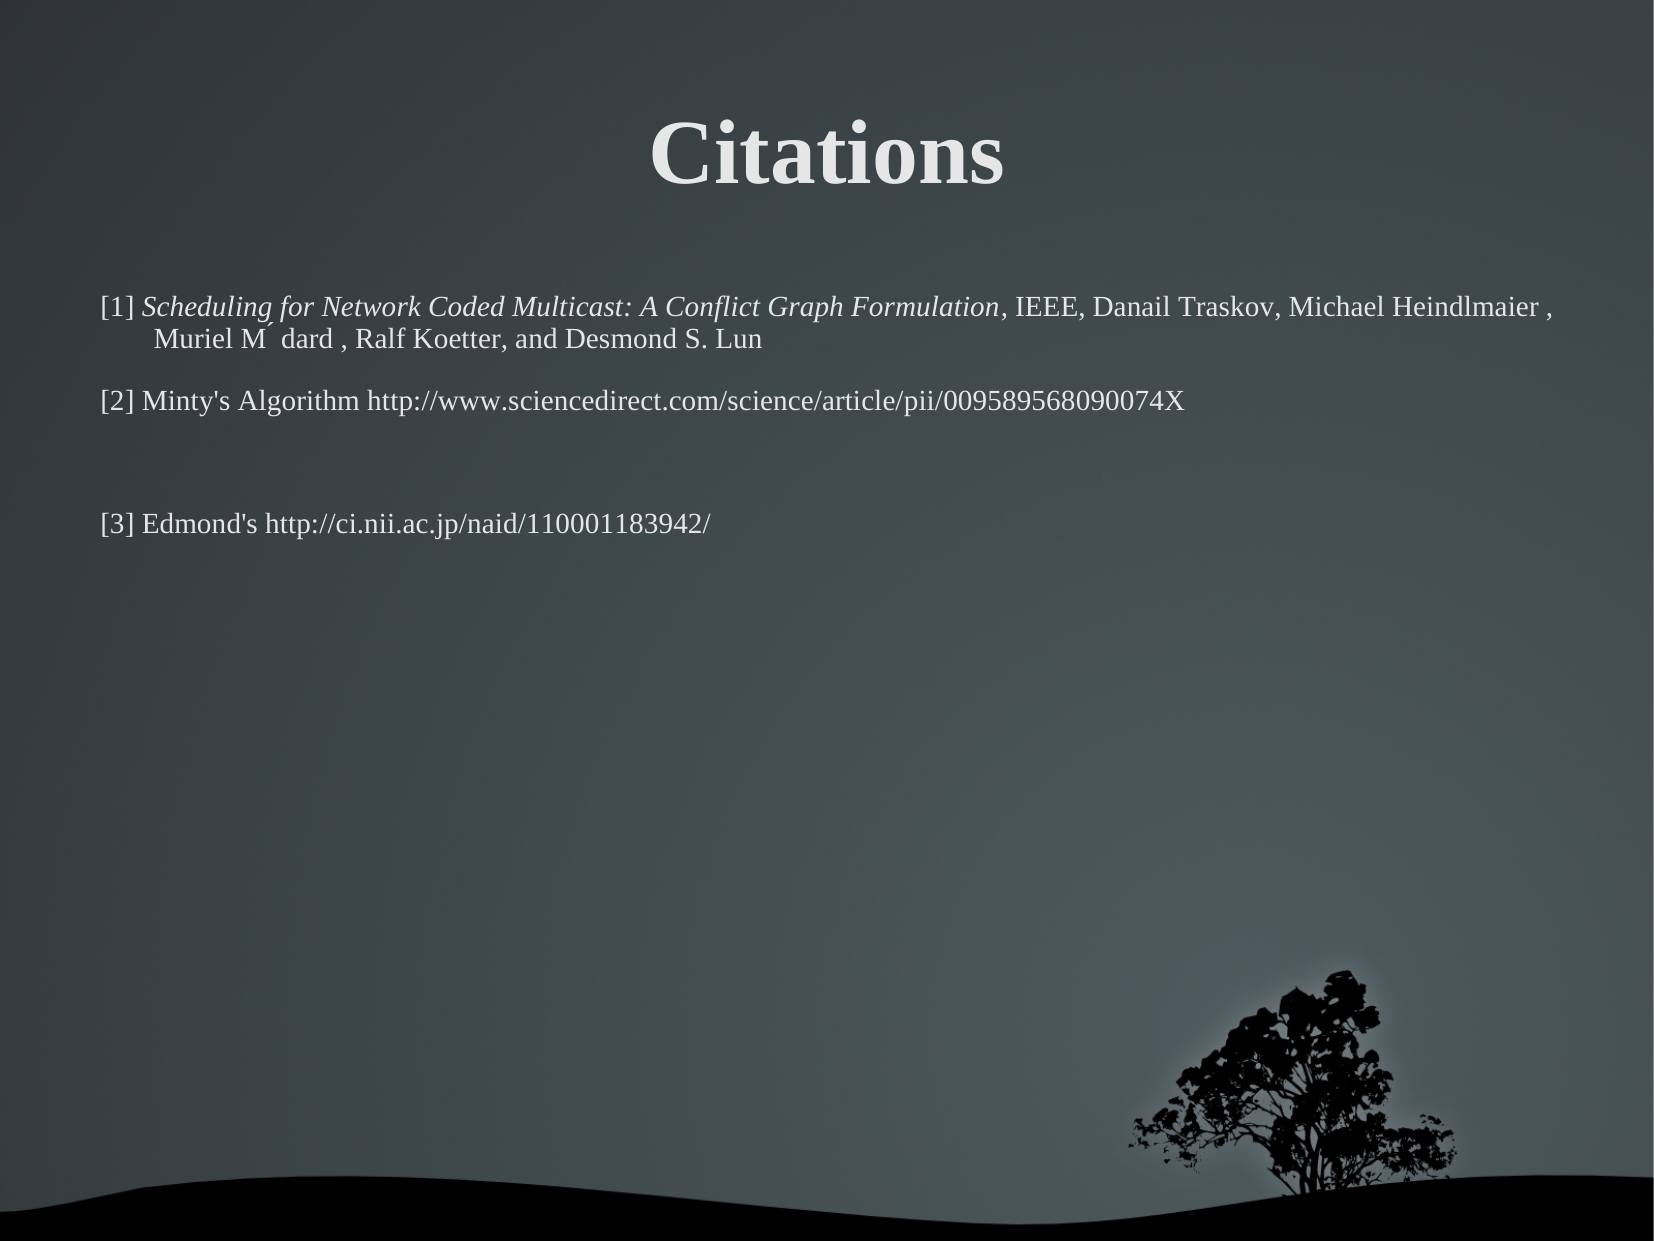

# Citations
[1] Scheduling for Network Coded Multicast: A Conflict Graph Formulation, IEEE, Danail Traskov, Michael Heindlmaier , Muriel M ́ dard , Ralf Koetter, and Desmond S. Lun
[2] Minty's Algorithm http://www.sciencedirect.com/science/article/pii/009589568090074X
[3] Edmond's http://ci.nii.ac.jp/naid/110001183942/